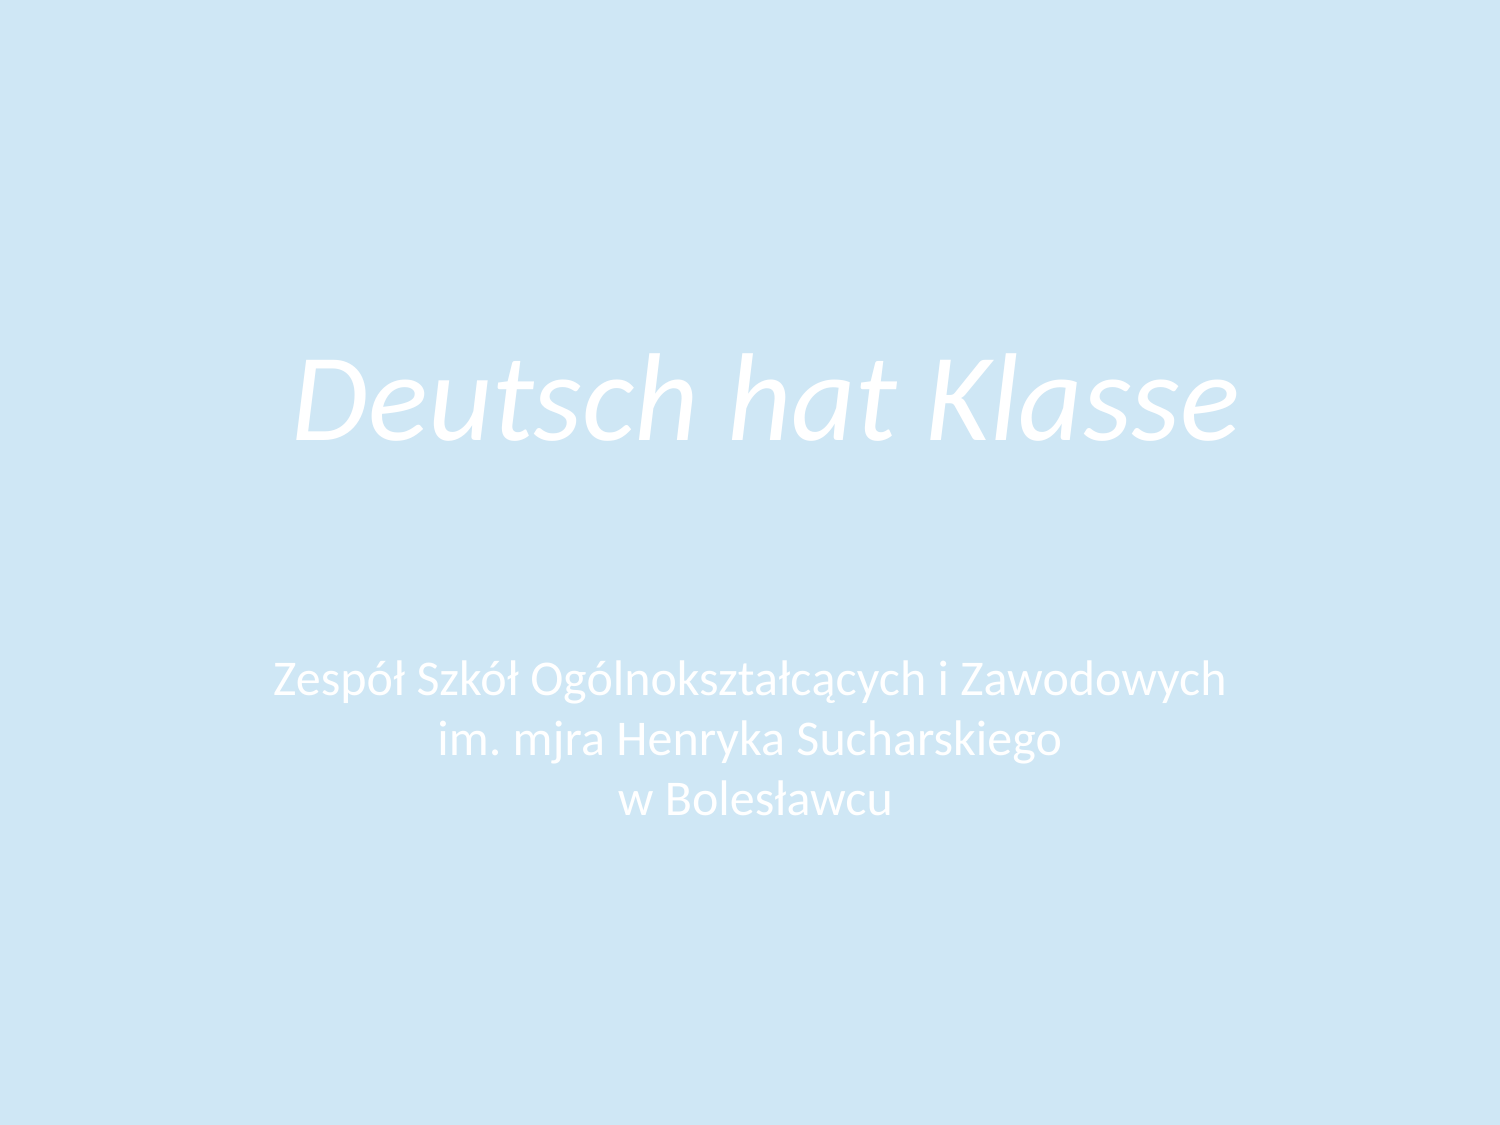

Deutsch hat Klasse
Zespół Szkół Ogólnokształcących i Zawodowych im. mjra Henryka Sucharskiego
 w Bolesławcu